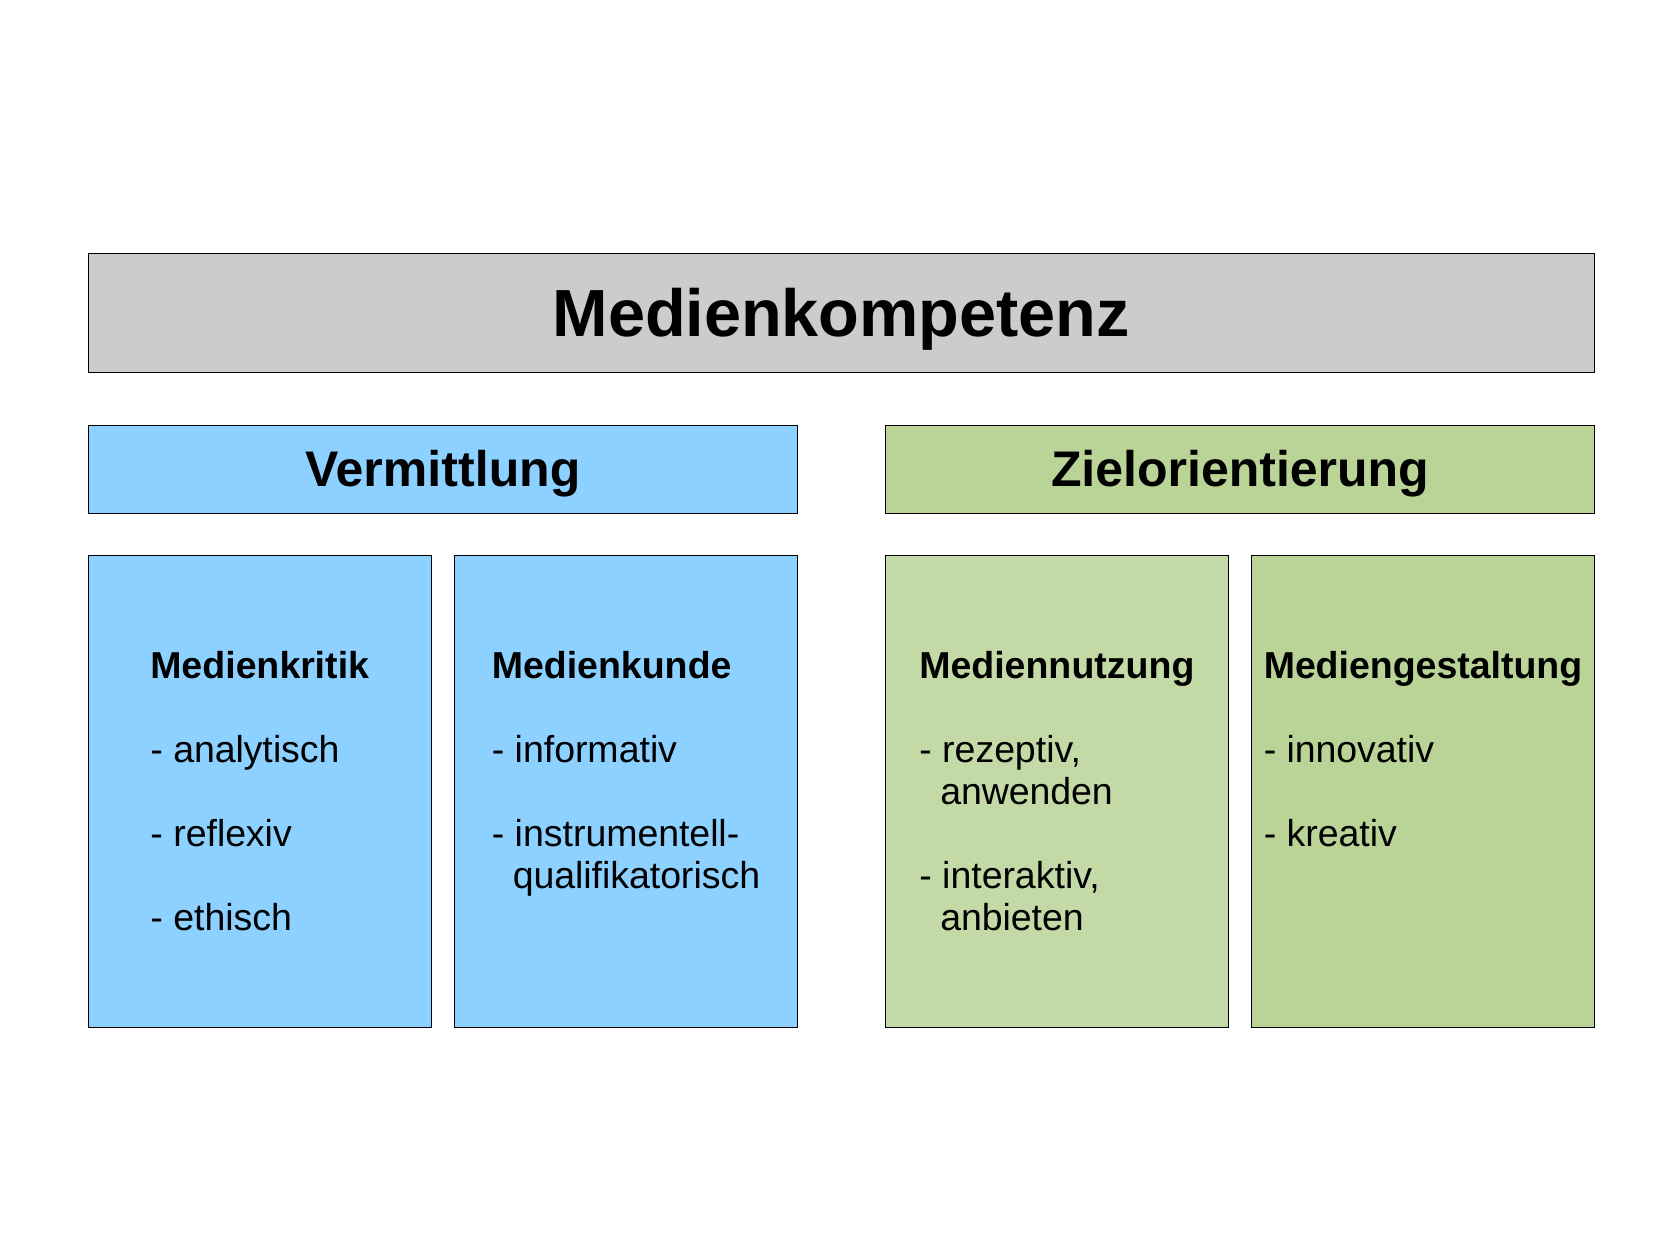

Medienkompetenz
Vermittlung
Zielorientierung
Medienkritik
- analytisch
- reflexiv
- ethisch
Medienkunde
- informativ
- instrumentell-
 qualifikatorisch
Mediennutzung
- rezeptiv,
 anwenden
- interaktiv,
 anbieten
Mediengestaltung
- innovativ
- kreativ